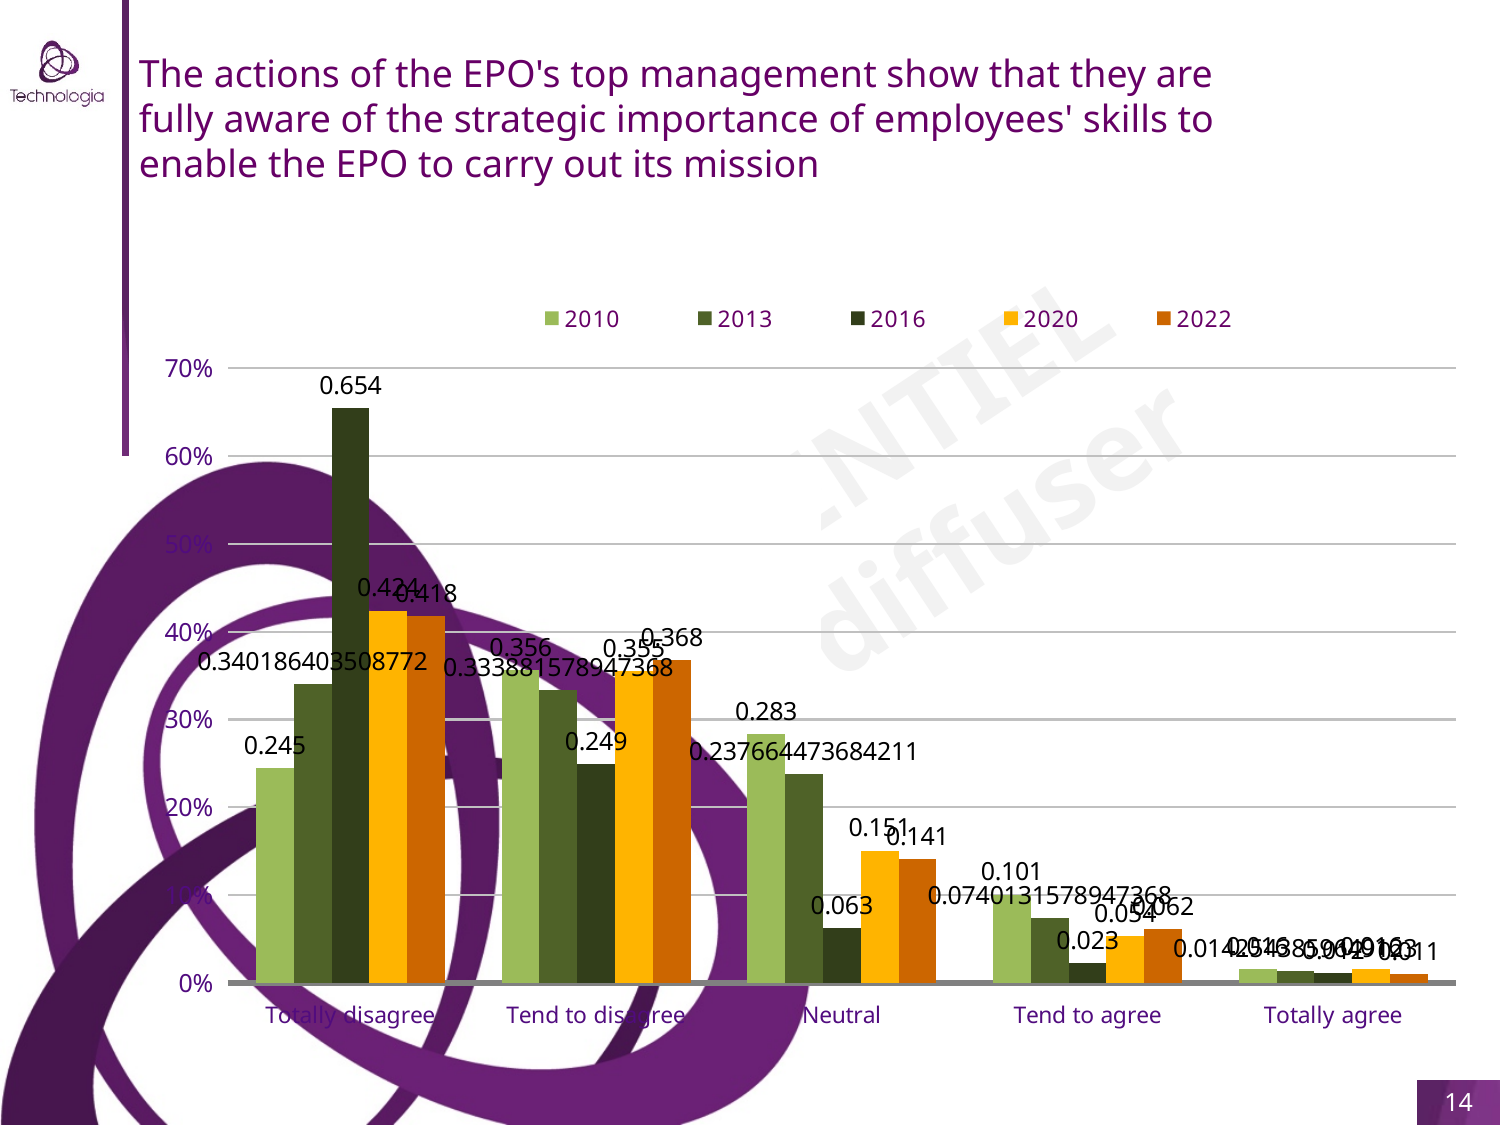

# The actions of the EPO's top management show that they are fully aware of the strategic importance of employees' skills to enable the EPO to carry out its mission
### Chart
| Category | 2010 | 2013 | 2016 | 2020 | 2022 |
|---|---|---|---|---|---|
| Totally disagree | 0.245 | 0.340186403508772 | 0.654 | 0.424 | 0.418 |
| Tend to disagree | 0.356 | 0.333881578947368 | 0.249 | 0.355 | 0.368 |
| Neutral | 0.283 | 0.237664473684211 | 0.063 | 0.151 | 0.141 |
| Tend to agree | 0.101 | 0.0740131578947368 | 0.023 | 0.054 | 0.062 |
| Totally agree | 0.016 | 0.0142543859649123 | 0.012 | 0.016 | 0.011 |